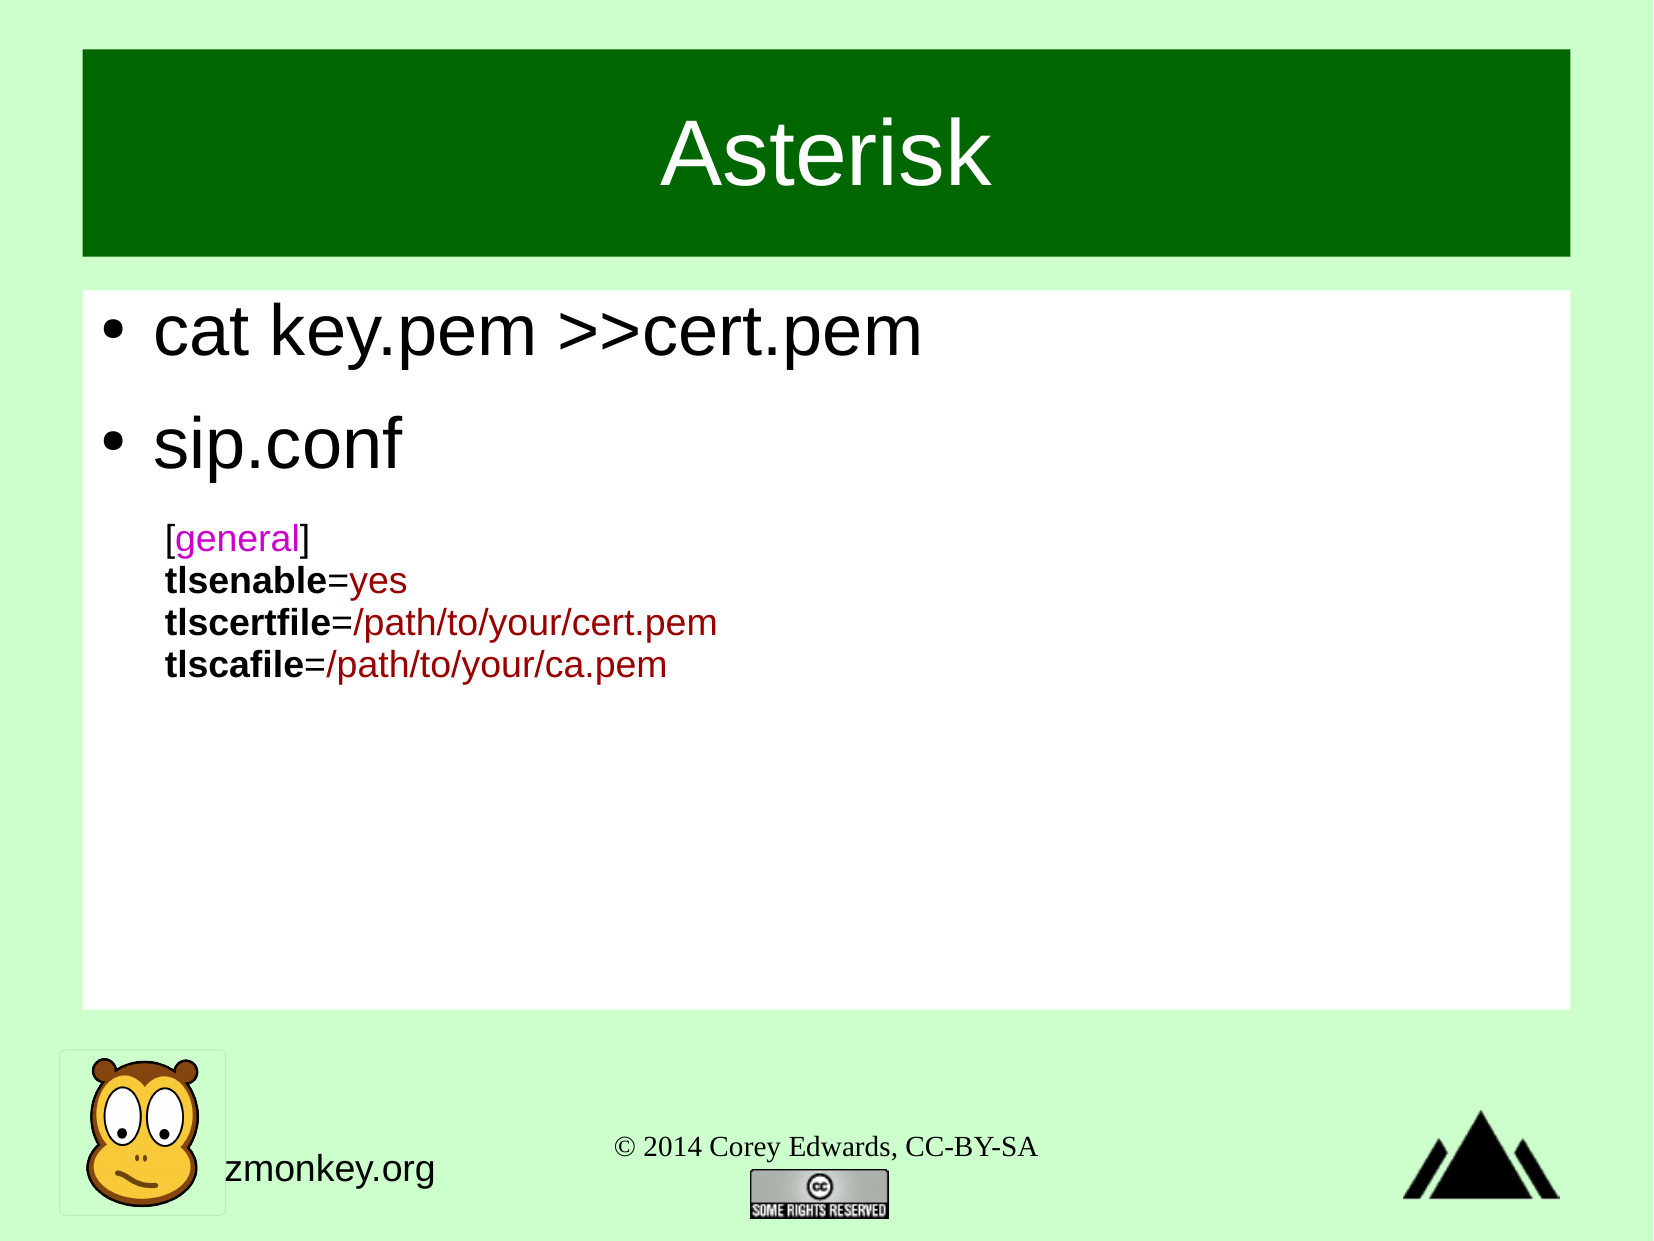

# Asterisk
cat key.pem >>cert.pem
sip.conf
[general]
tlsenable=yes
tlscertfile=/path/to/your/cert.pem
tlscafile=/path/to/your/ca.pem